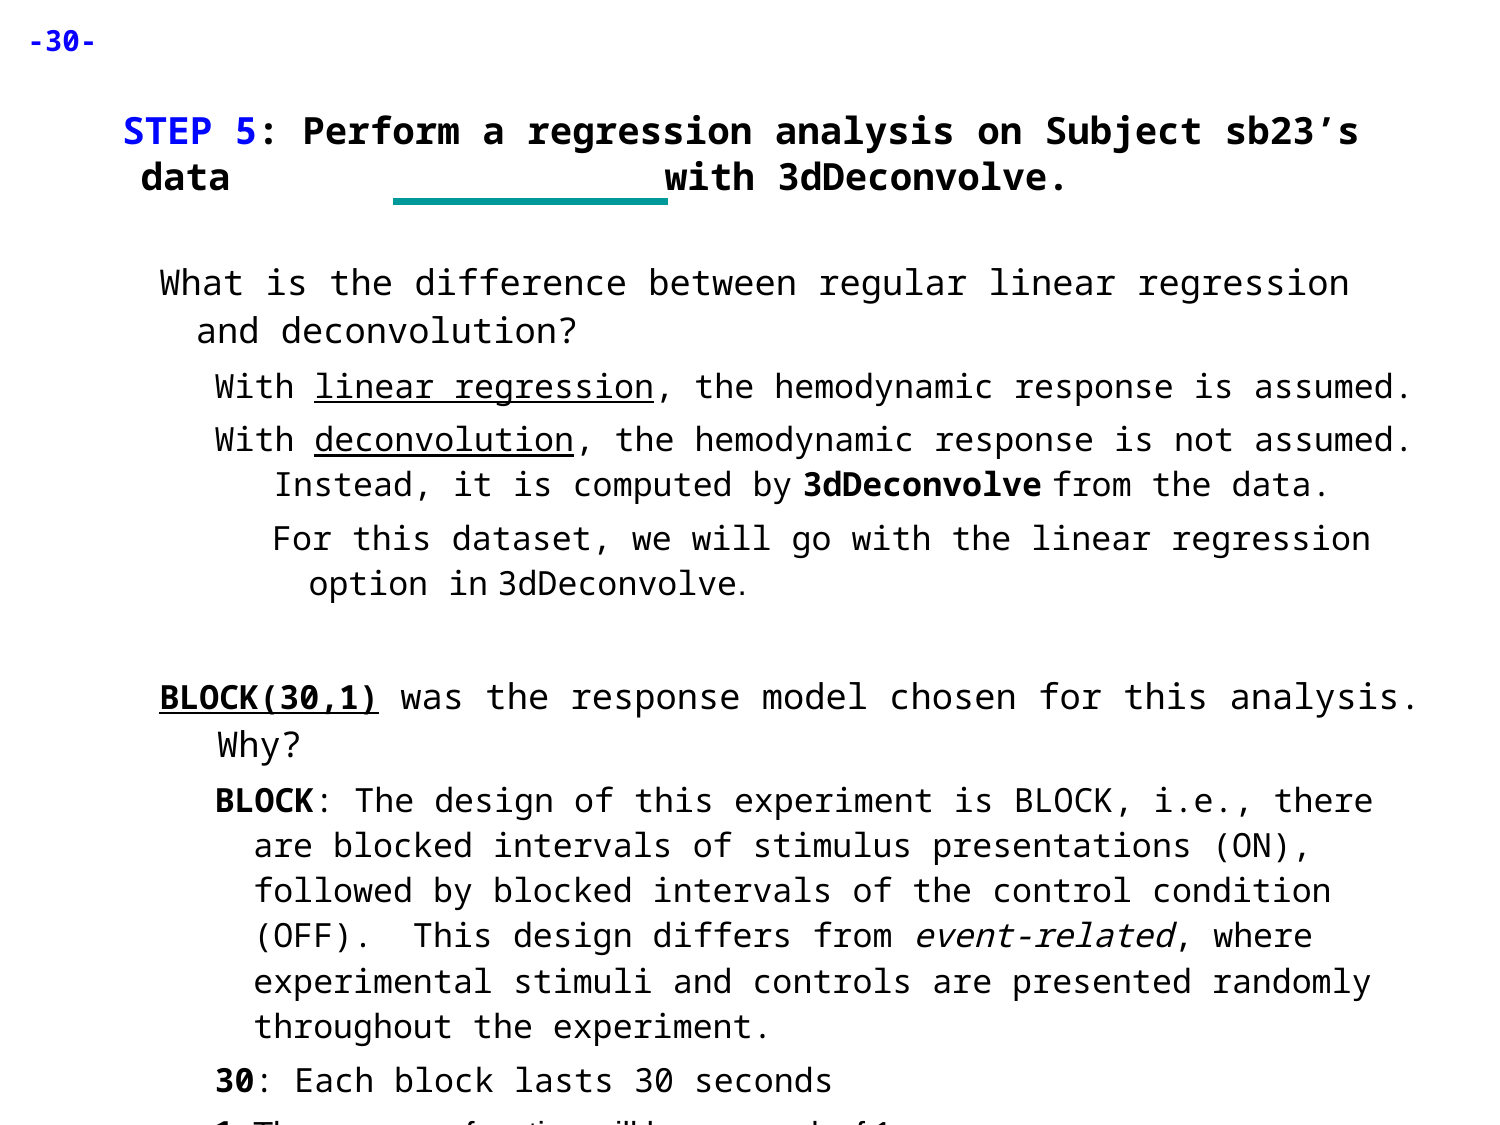

# STEP 5: Perform a regression analysis on Subject sb23’s data 	 	 with 3dDeconvolve.
What is the difference between regular linear regression and deconvolution?
With linear regression, the hemodynamic response is assumed.
With deconvolution, the hemodynamic response is not assumed. Instead, it is computed by 3dDeconvolve from the data.
For this dataset, we will go with the linear regression option in 3dDeconvolve.
BLOCK(30,1) was the response model chosen for this analysis. Why?
BLOCK: The design of this experiment is BLOCK, i.e., there are blocked intervals of stimulus presentations (ON), followed by blocked intervals of the control condition (OFF). This design differs from event-related, where experimental stimuli and controls are presented randomly throughout the experiment.
30: Each block lasts 30 seconds
1: The response function will have a peak of 1